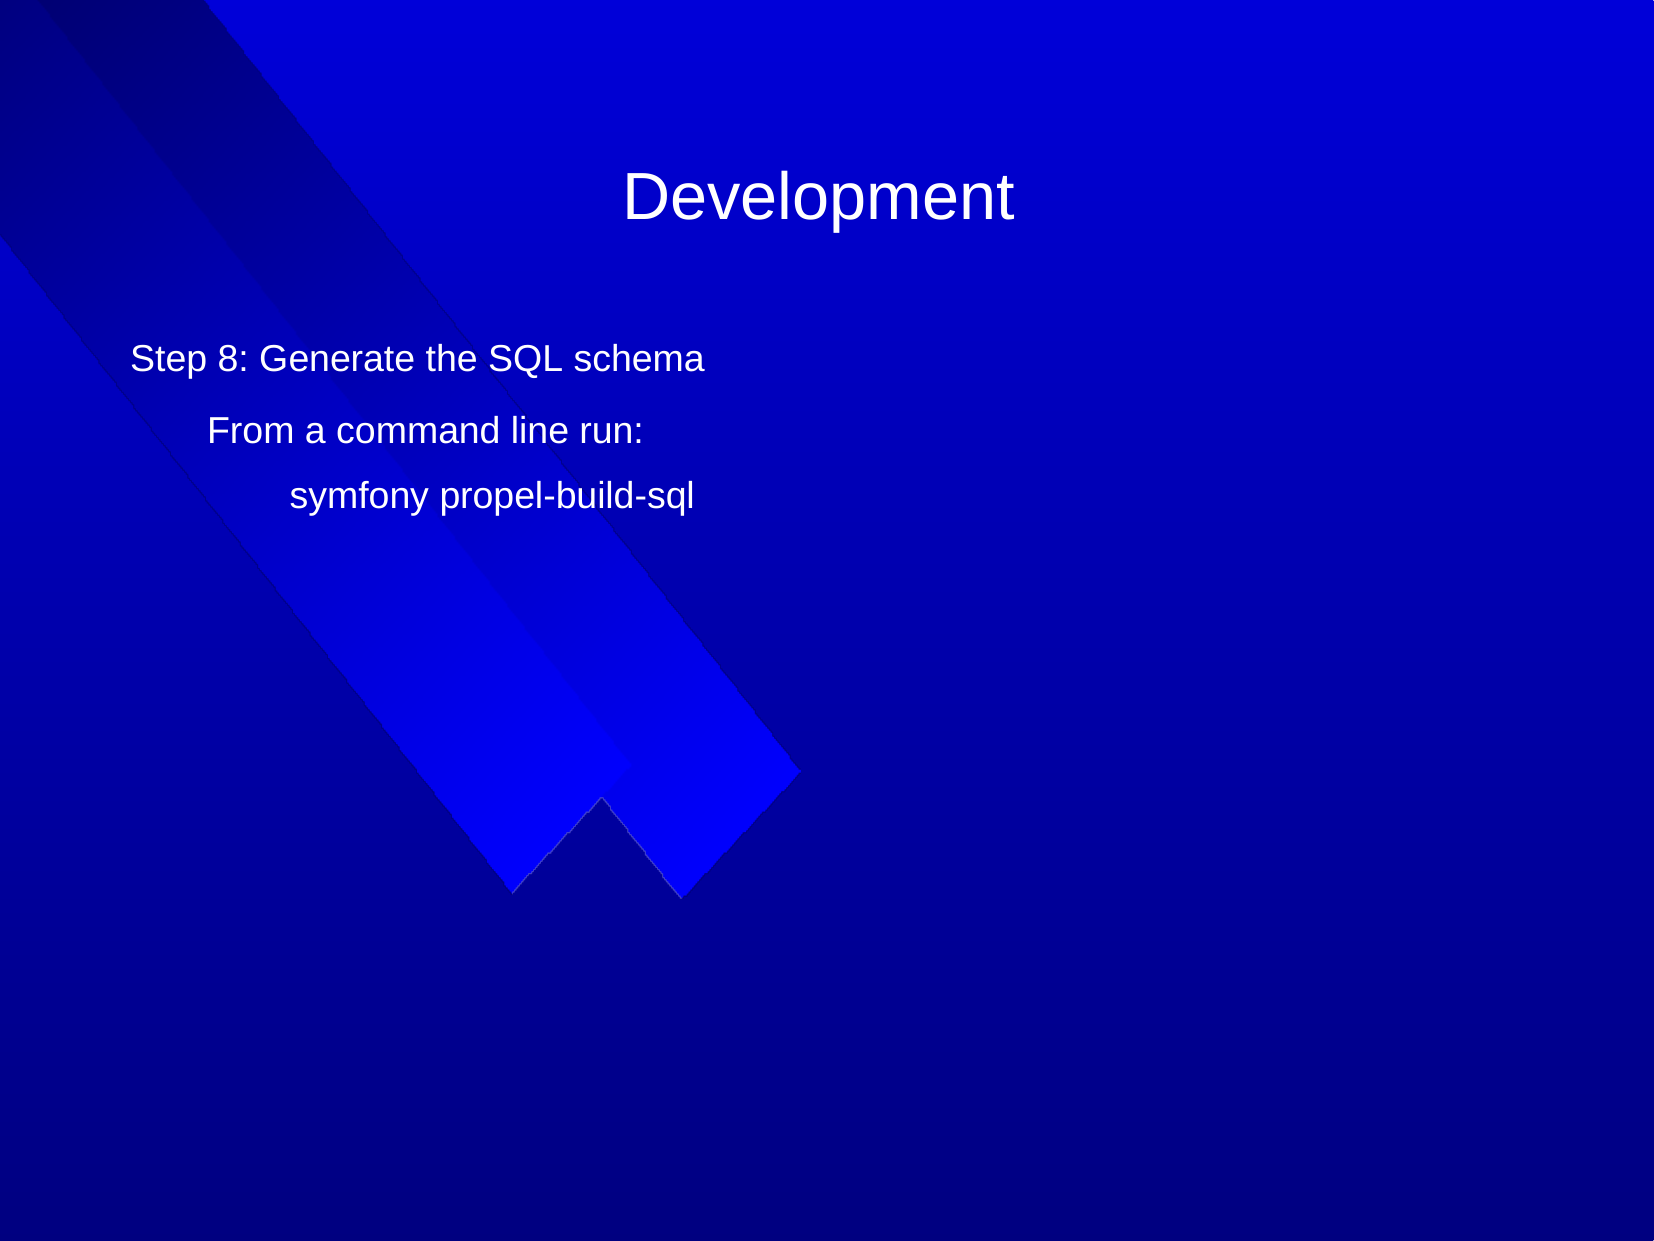

# Development
Step 8: Generate the SQL schema
From a command line run:
symfony propel-build-sql